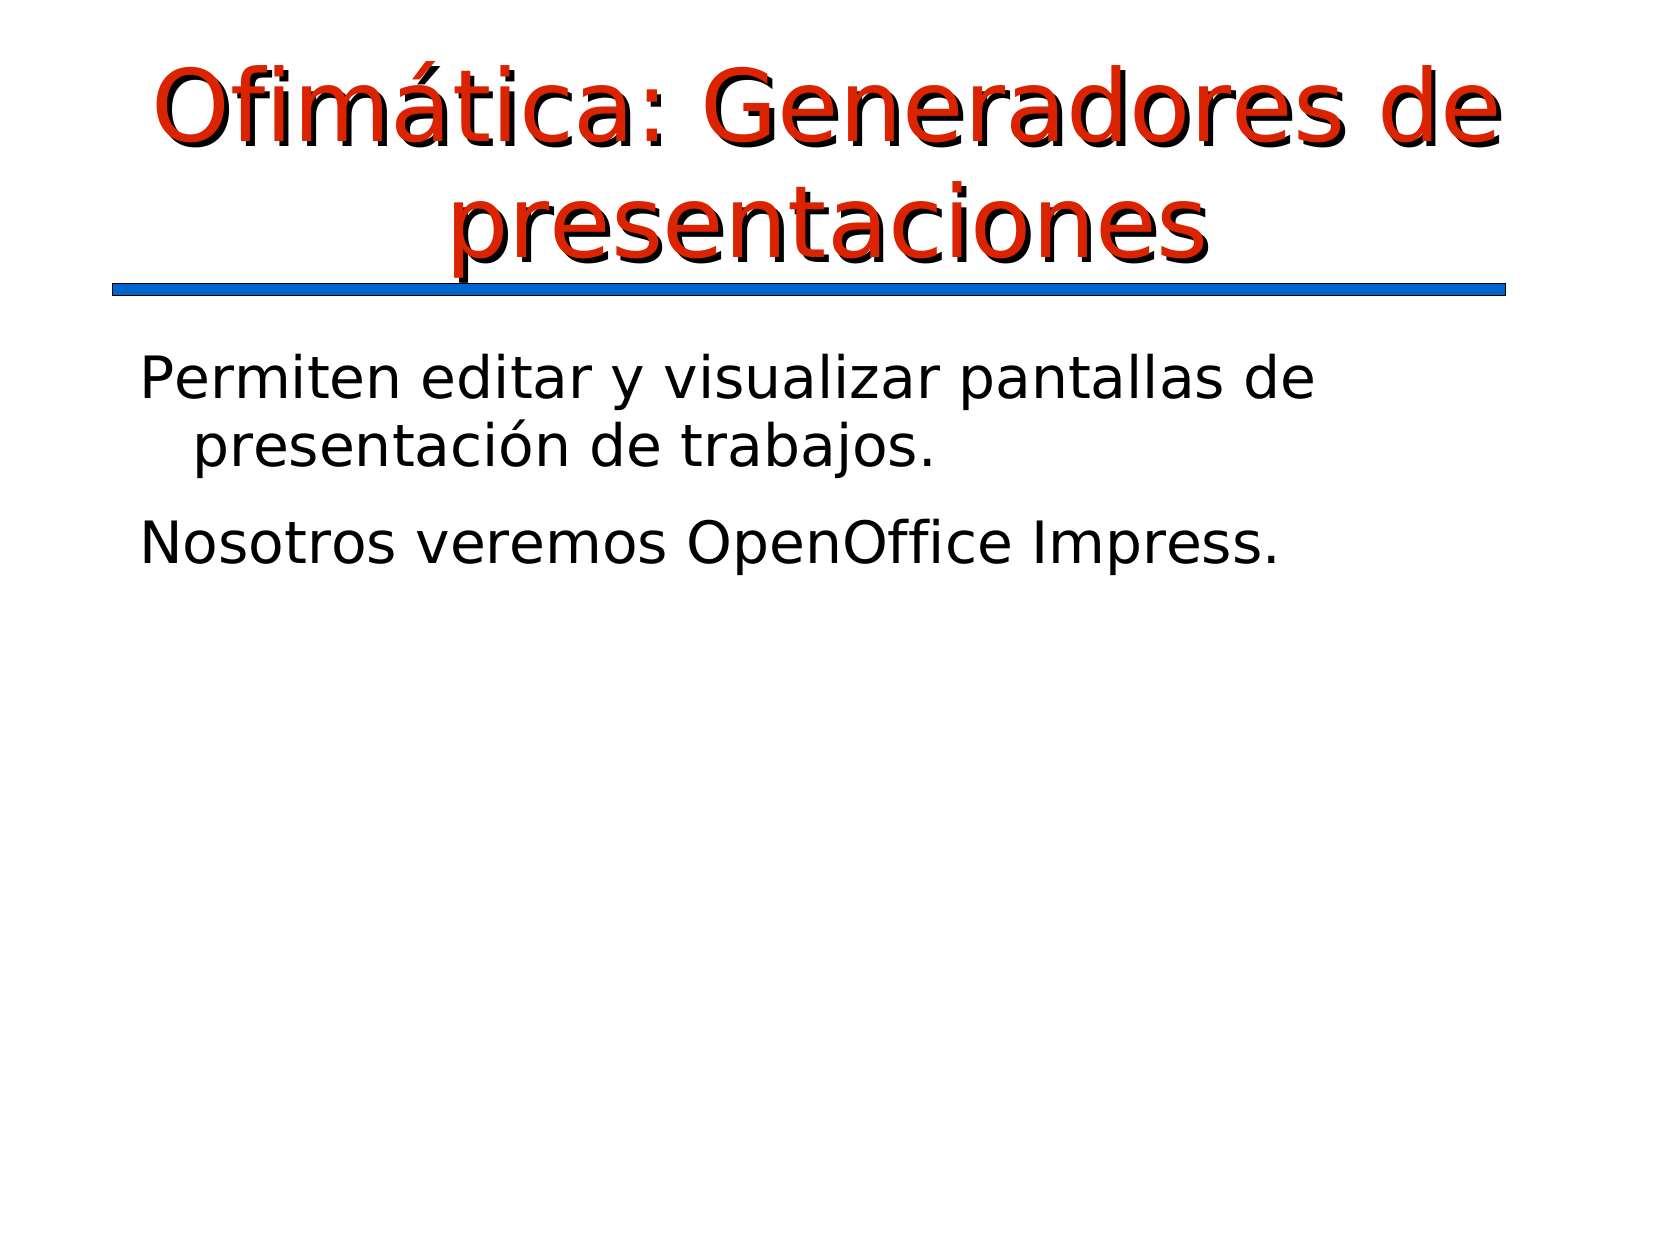

# Ofimática: Generadores de presentaciones
Permiten editar y visualizar pantallas de presentación de trabajos.
Nosotros veremos OpenOffice Impress.